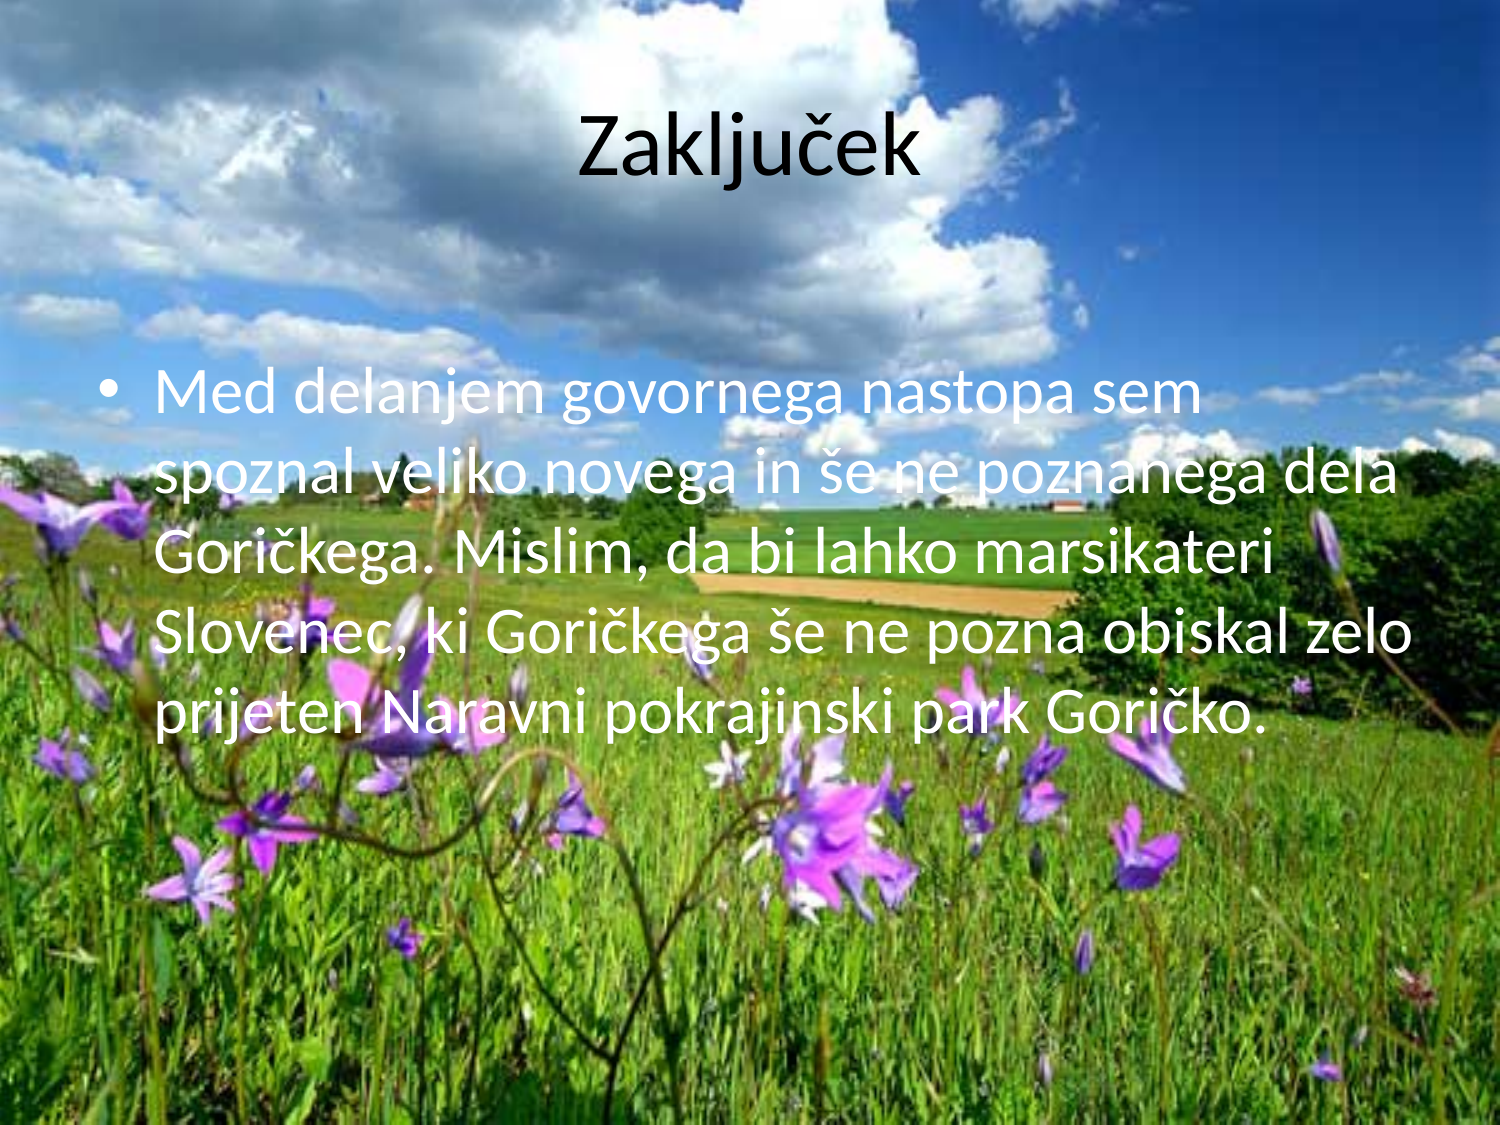

Zaključek
# Med delanjem govornega nastopa sem spoznal veliko novega in še ne poznanega dela Goričkega. Mislim, da bi lahko marsikateri Slovenec, ki Goričkega še ne pozna obiskal zelo prijeten Naravni pokrajinski park Goričko.